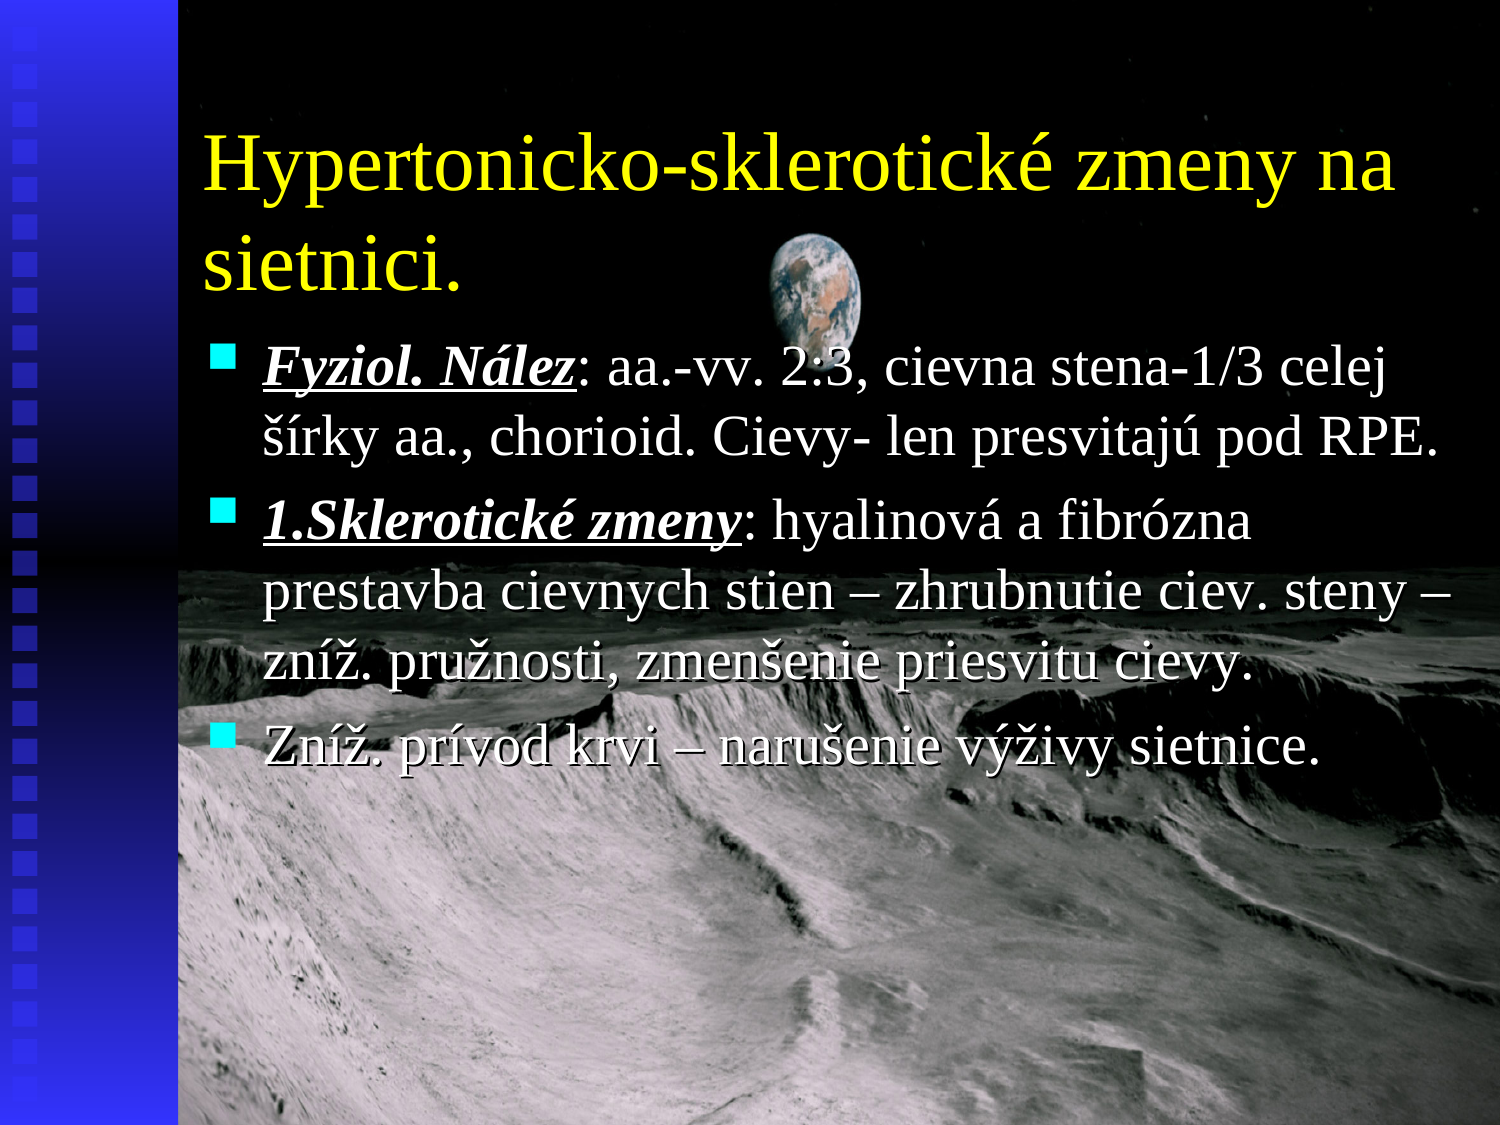

# Hypertonicko-sklerotické zmeny na sietnici.
Fyziol. Nález: aa.-vv. 2:3, cievna stena-1/3 celej šírky aa., chorioid. Cievy- len presvitajú pod RPE.
1.Sklerotické zmeny: hyalinová a fibrózna prestavba cievnych stien – zhrubnutie ciev. steny – zníž. pružnosti, zmenšenie priesvitu cievy.
Zníž. prívod krvi – narušenie výživy sietnice.